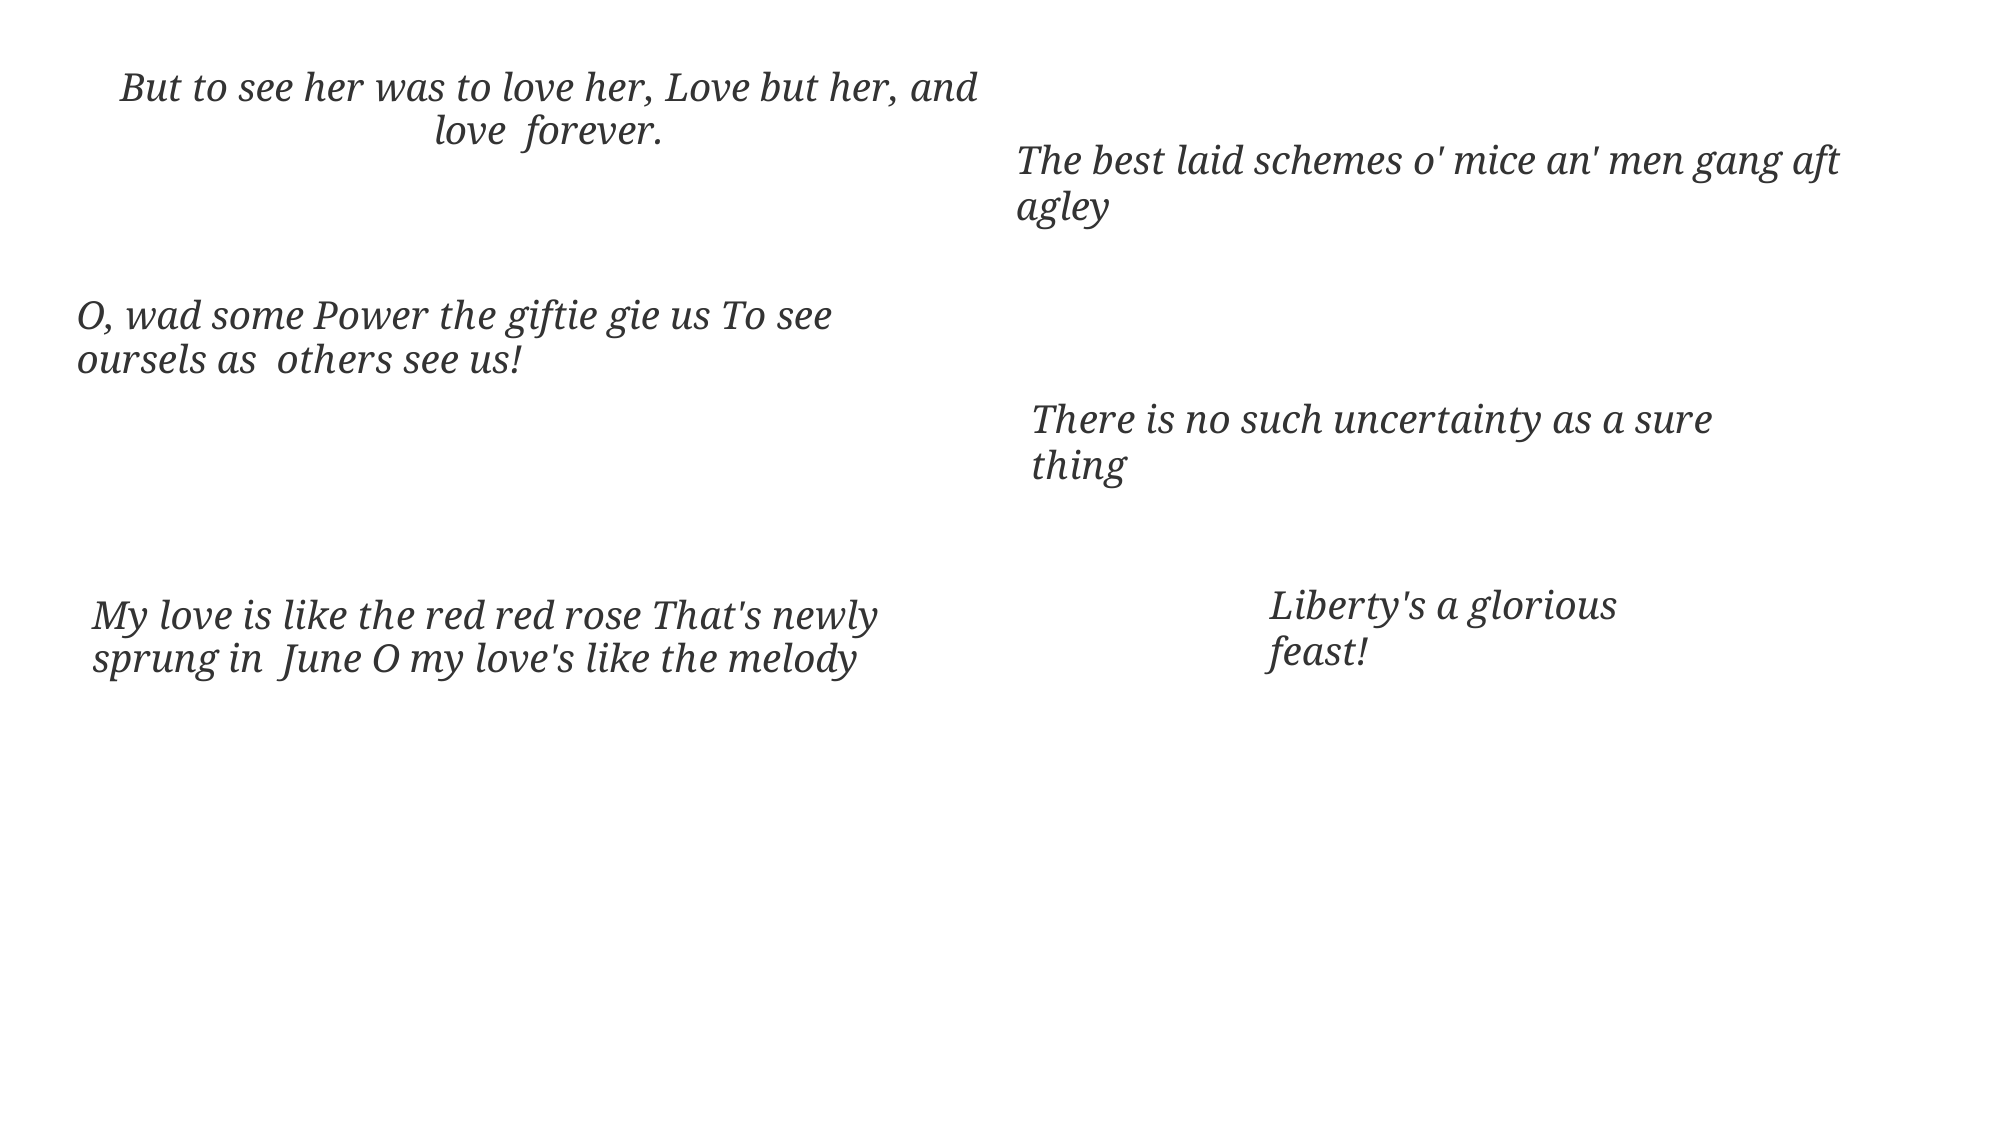

# But to see her was to love her, Love but her, and love forever.
The best laid schemes o' mice an' men gang aft agley
O, wad some Power the giftie gie us To see oursels as others see us!
There is no such uncertainty as a sure thing
Liberty's a glorious feast!
My love is like the red red rose That's newly sprung in June O my love's like the melody